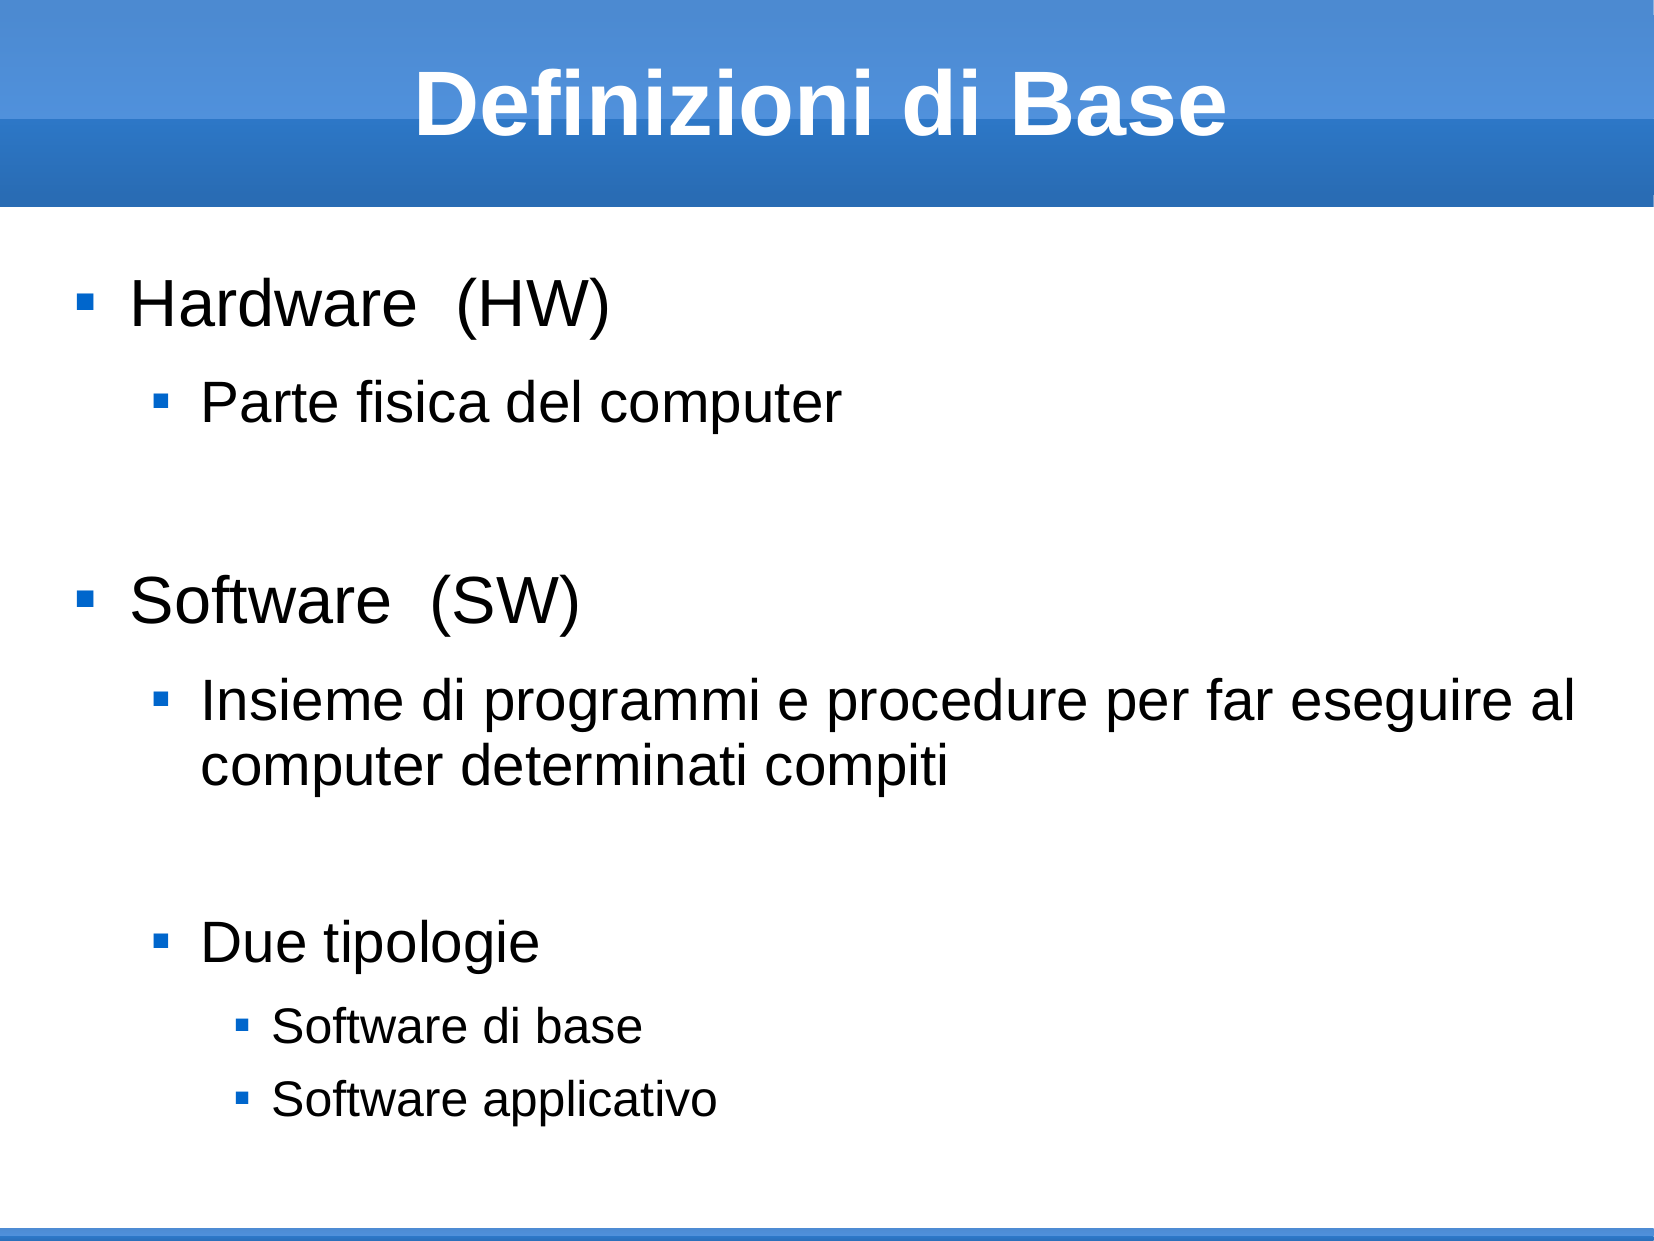

# Definizioni di Base
Hardware (HW)
Parte fisica del computer
Software (SW)
Insieme di programmi e procedure per far eseguire al computer determinati compiti
Due tipologie
Software di base
Software applicativo